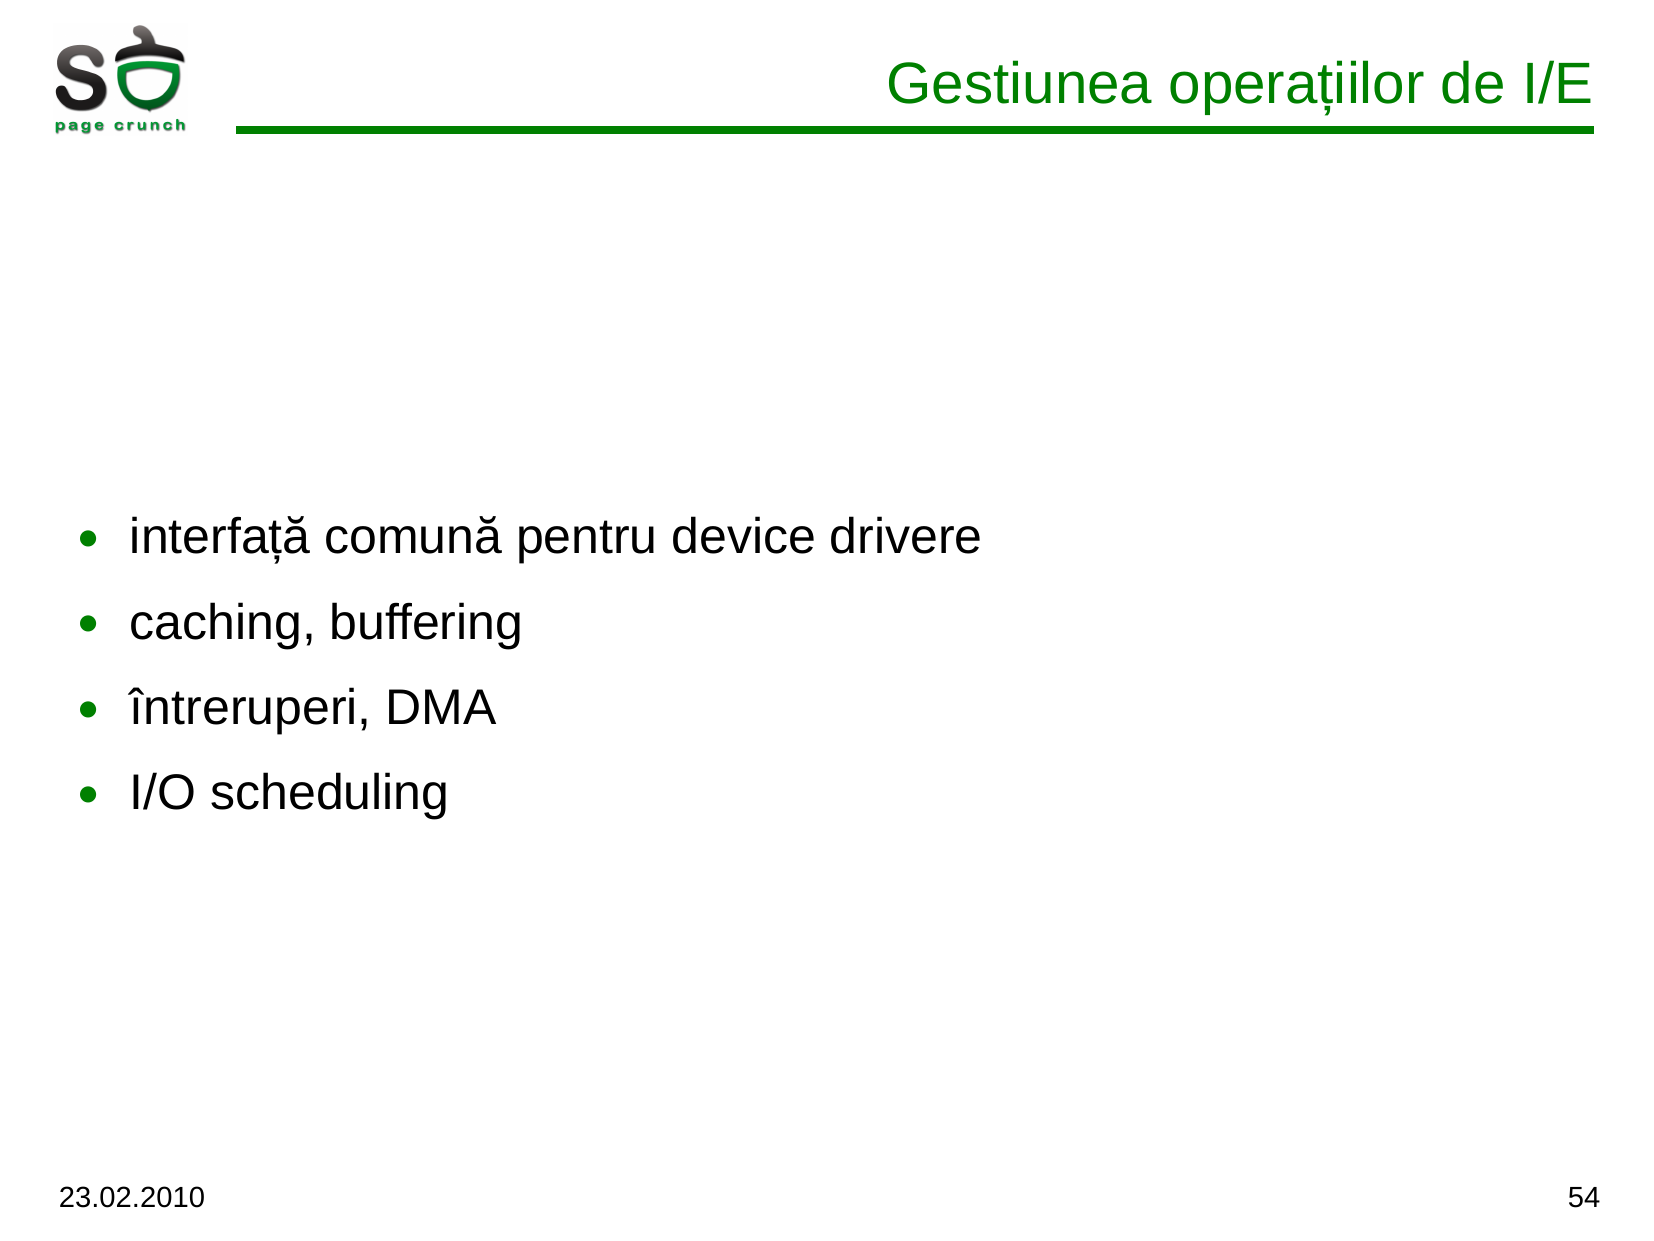

# Gestiunea operațiilor de I/E
interfață comună pentru device drivere
caching, buffering
întreruperi, DMA
I/O scheduling
23.02.2010
54